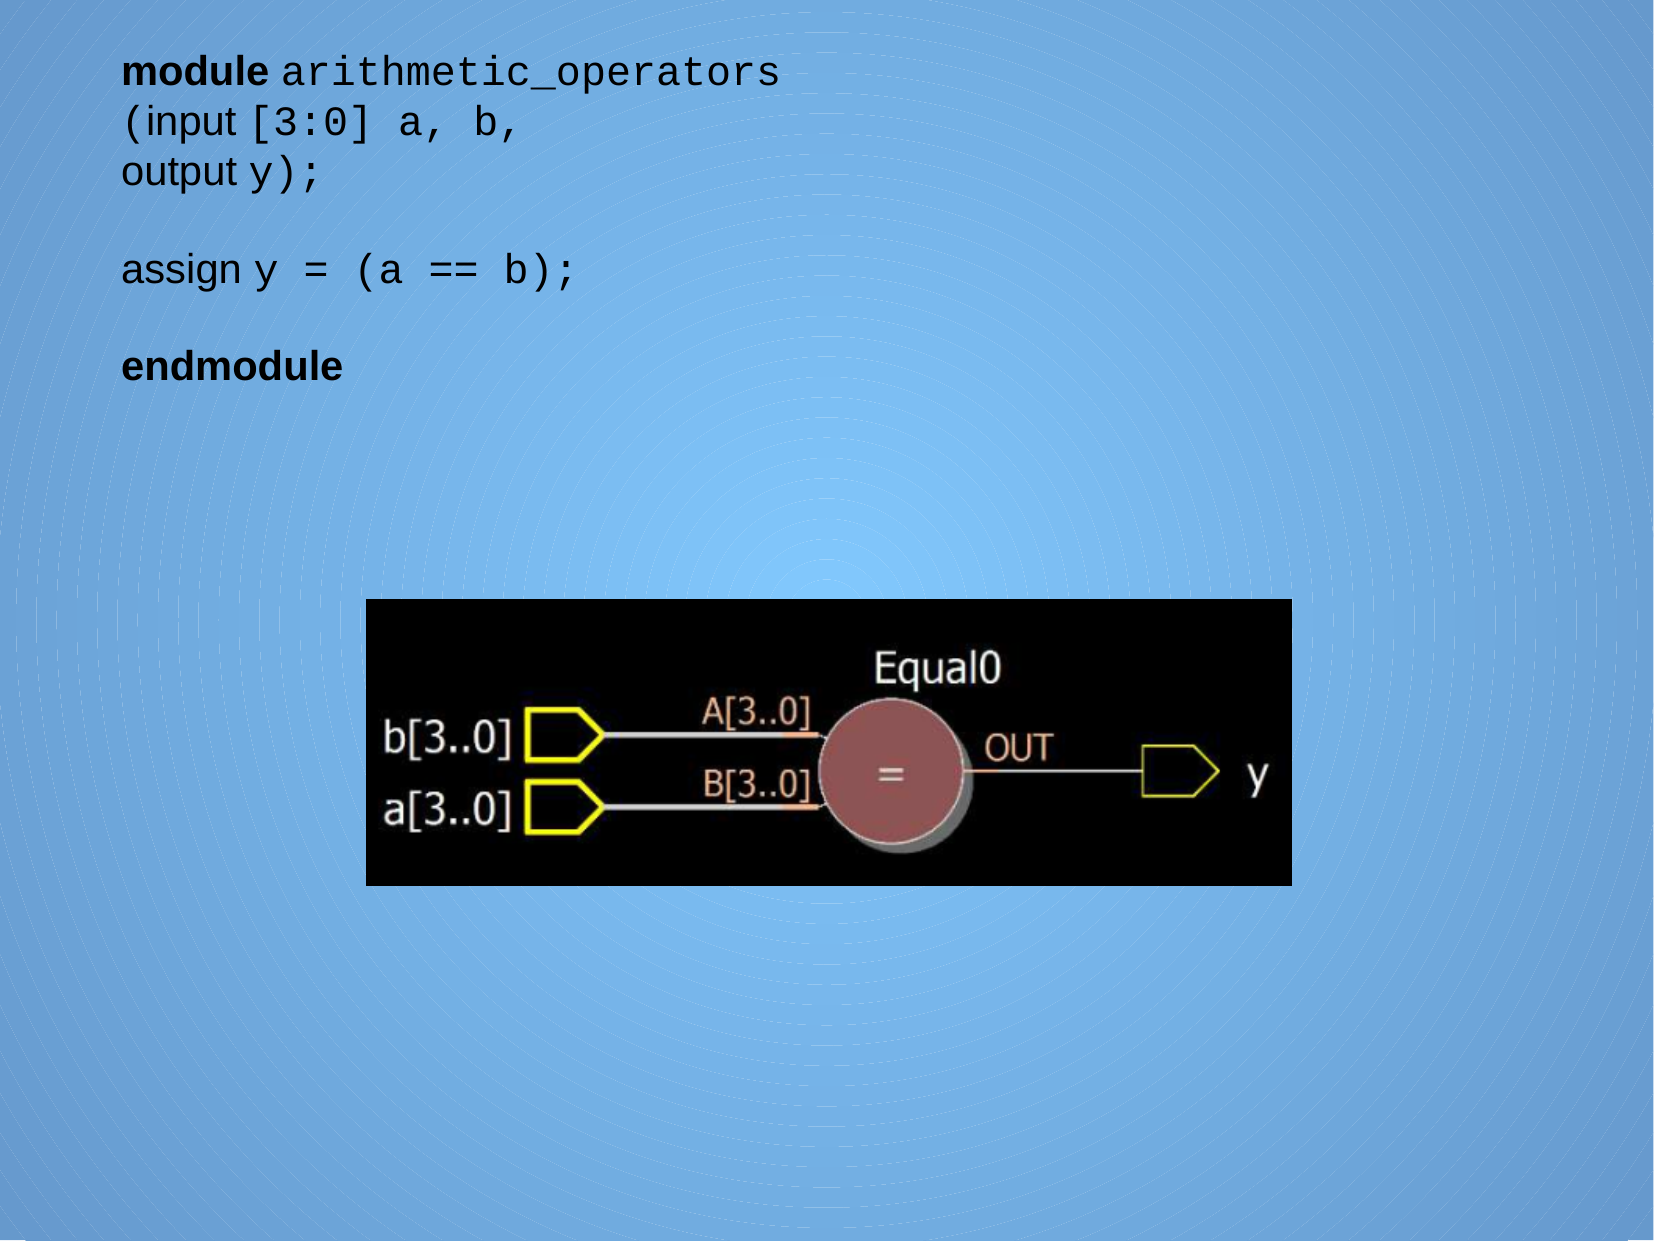

module arithmetic_operators
(input [3:0] a, b,
output y);
assign y = (a == b);
endmodule